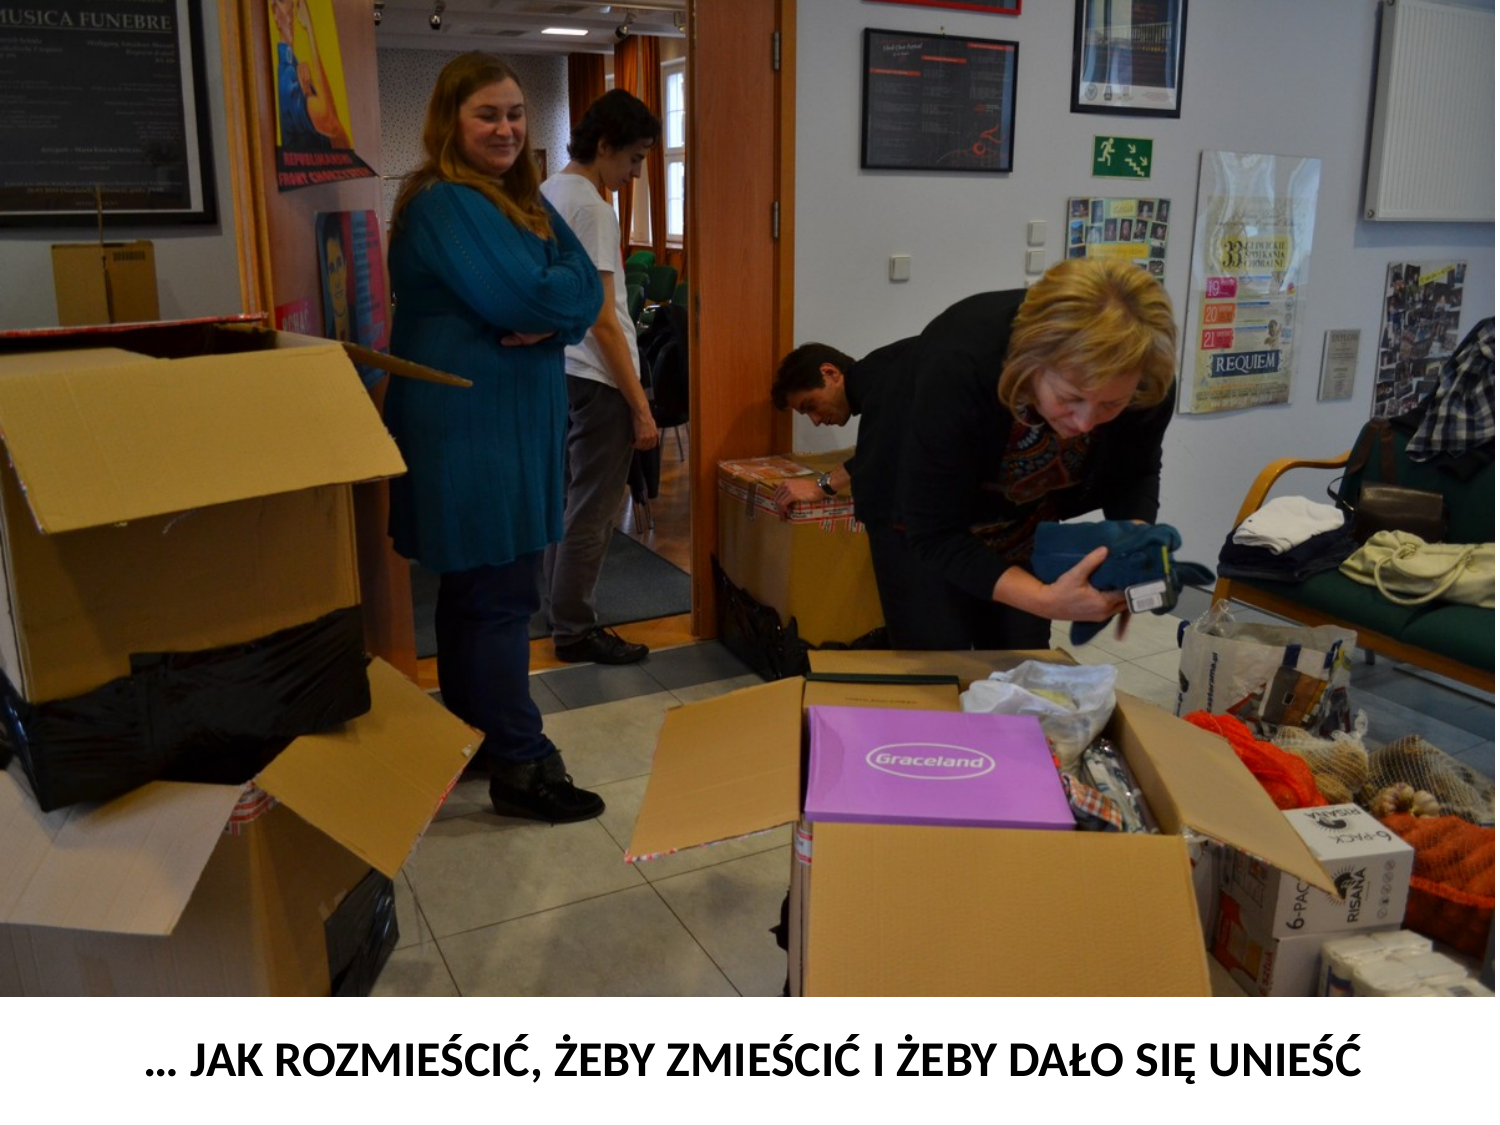

… JAK ROZMIEŚCIĆ, ŻEBY ZMIEŚCIĆ I ŻEBY DAŁO SIĘ UNIEŚĆ